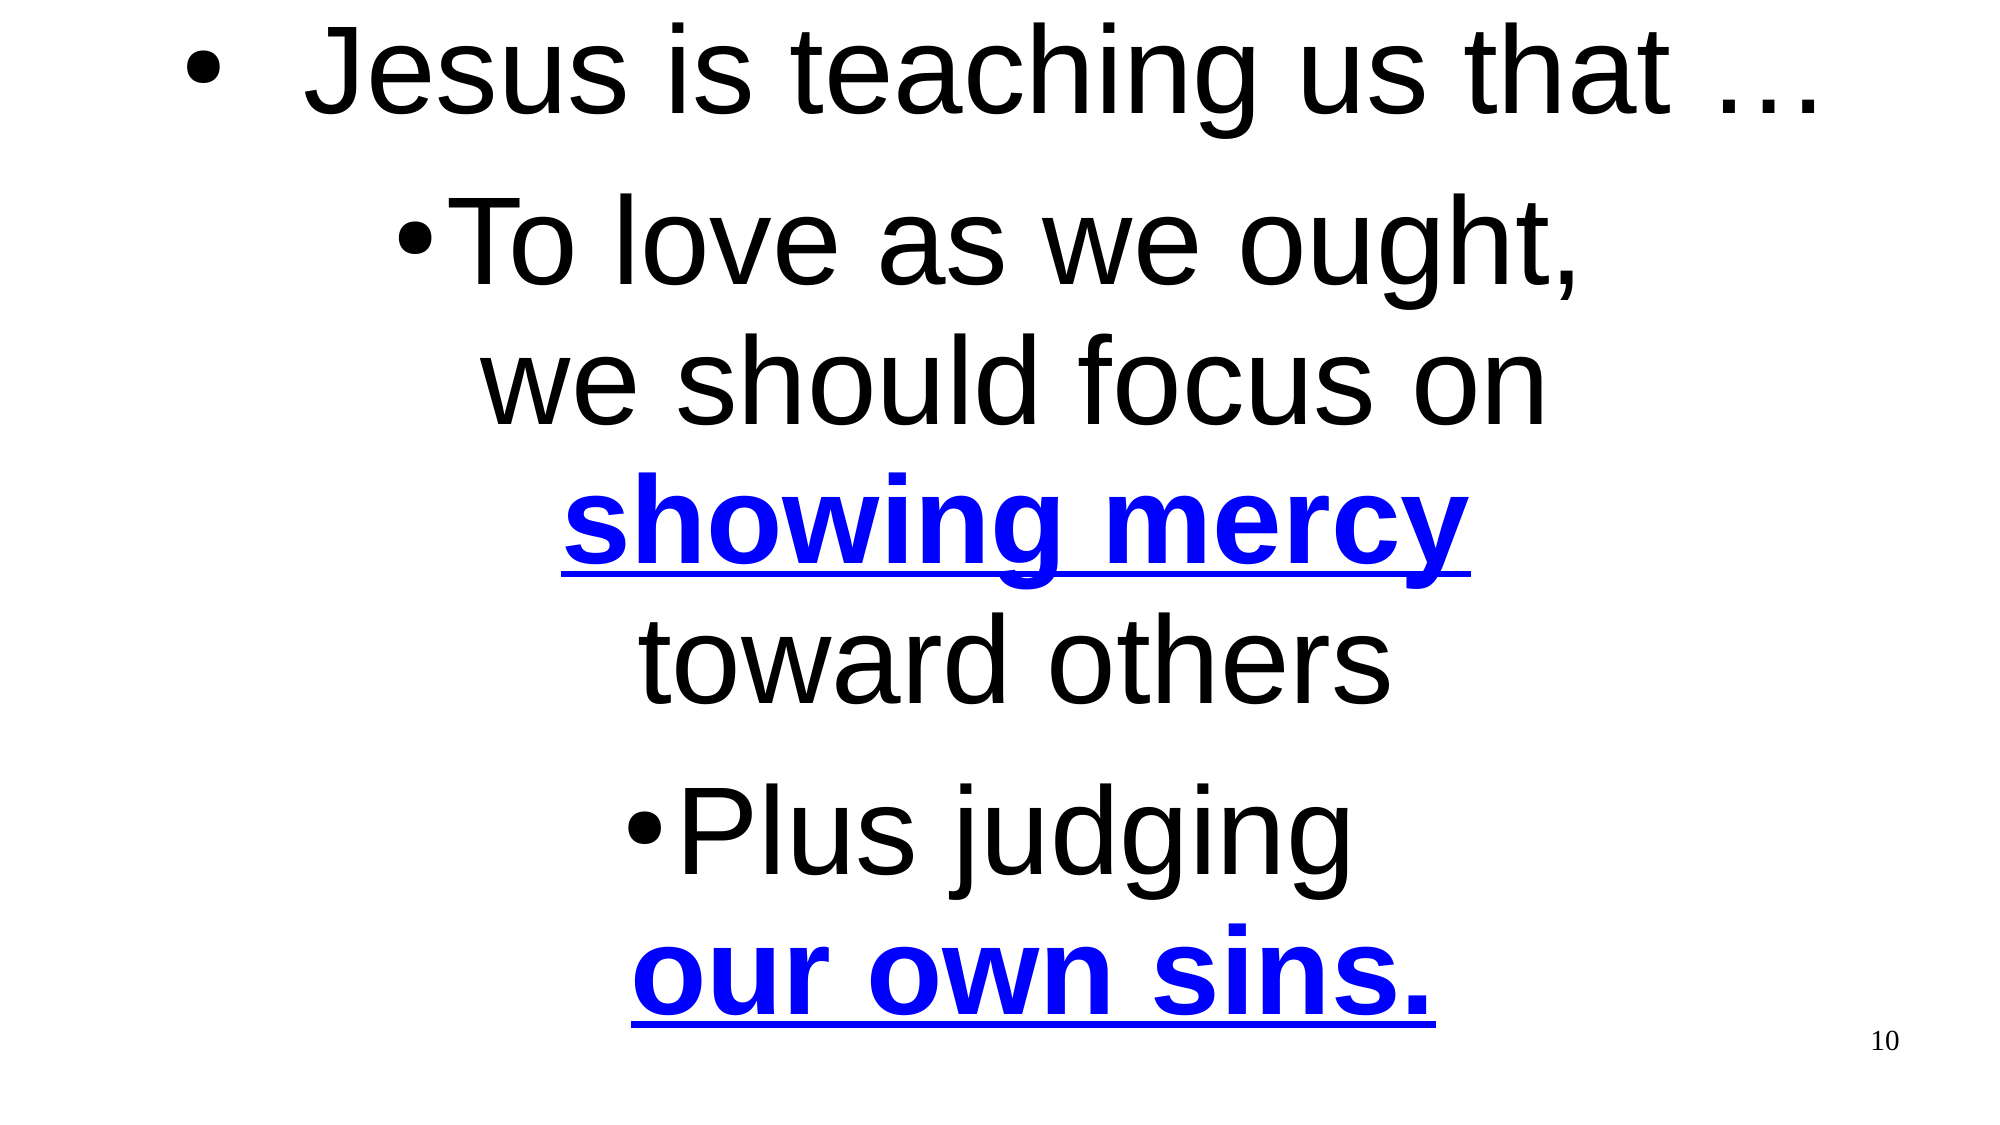

# Jesus is teaching us that …
To love as we ought,
we should focus on
showing mercy
toward others
Plus judging
our own sins.
10